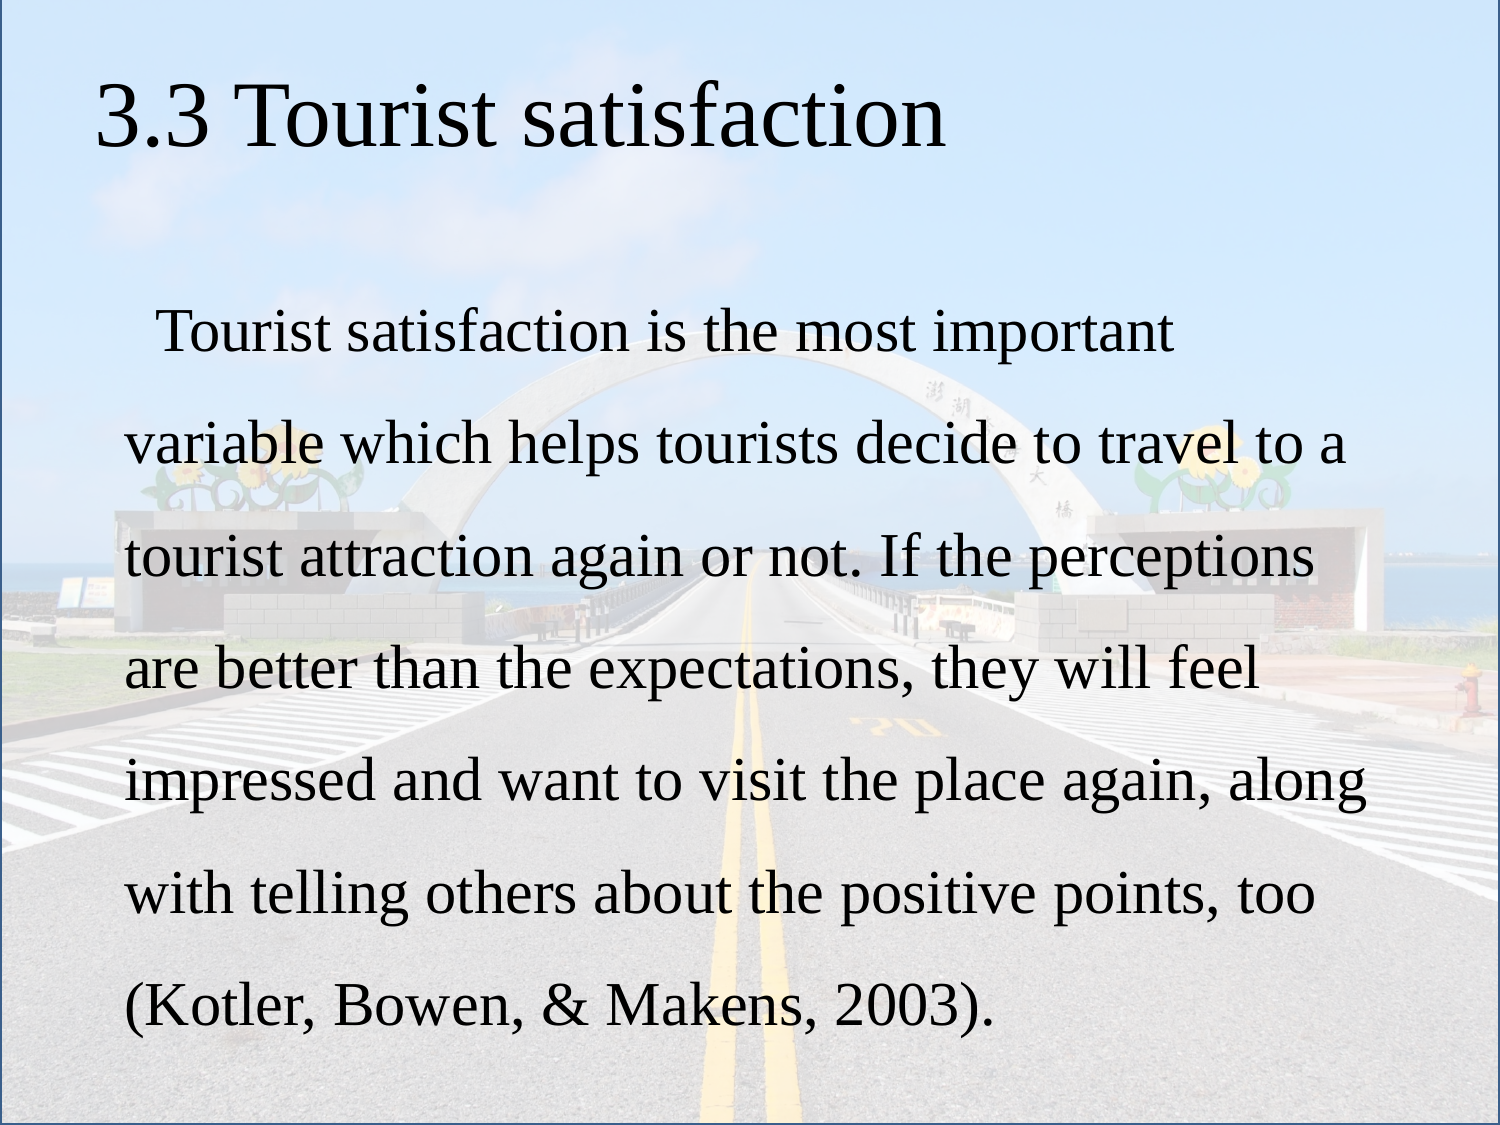

# 3.3 Tourist satisfaction
 Tourist satisfaction is the most important variable which helps tourists decide to travel to a tourist attraction again or not. If the perceptions are better than the expectations, they will feel impressed and want to visit the place again, along with telling others about the positive points, too (Kotler, Bowen, & Makens, 2003).